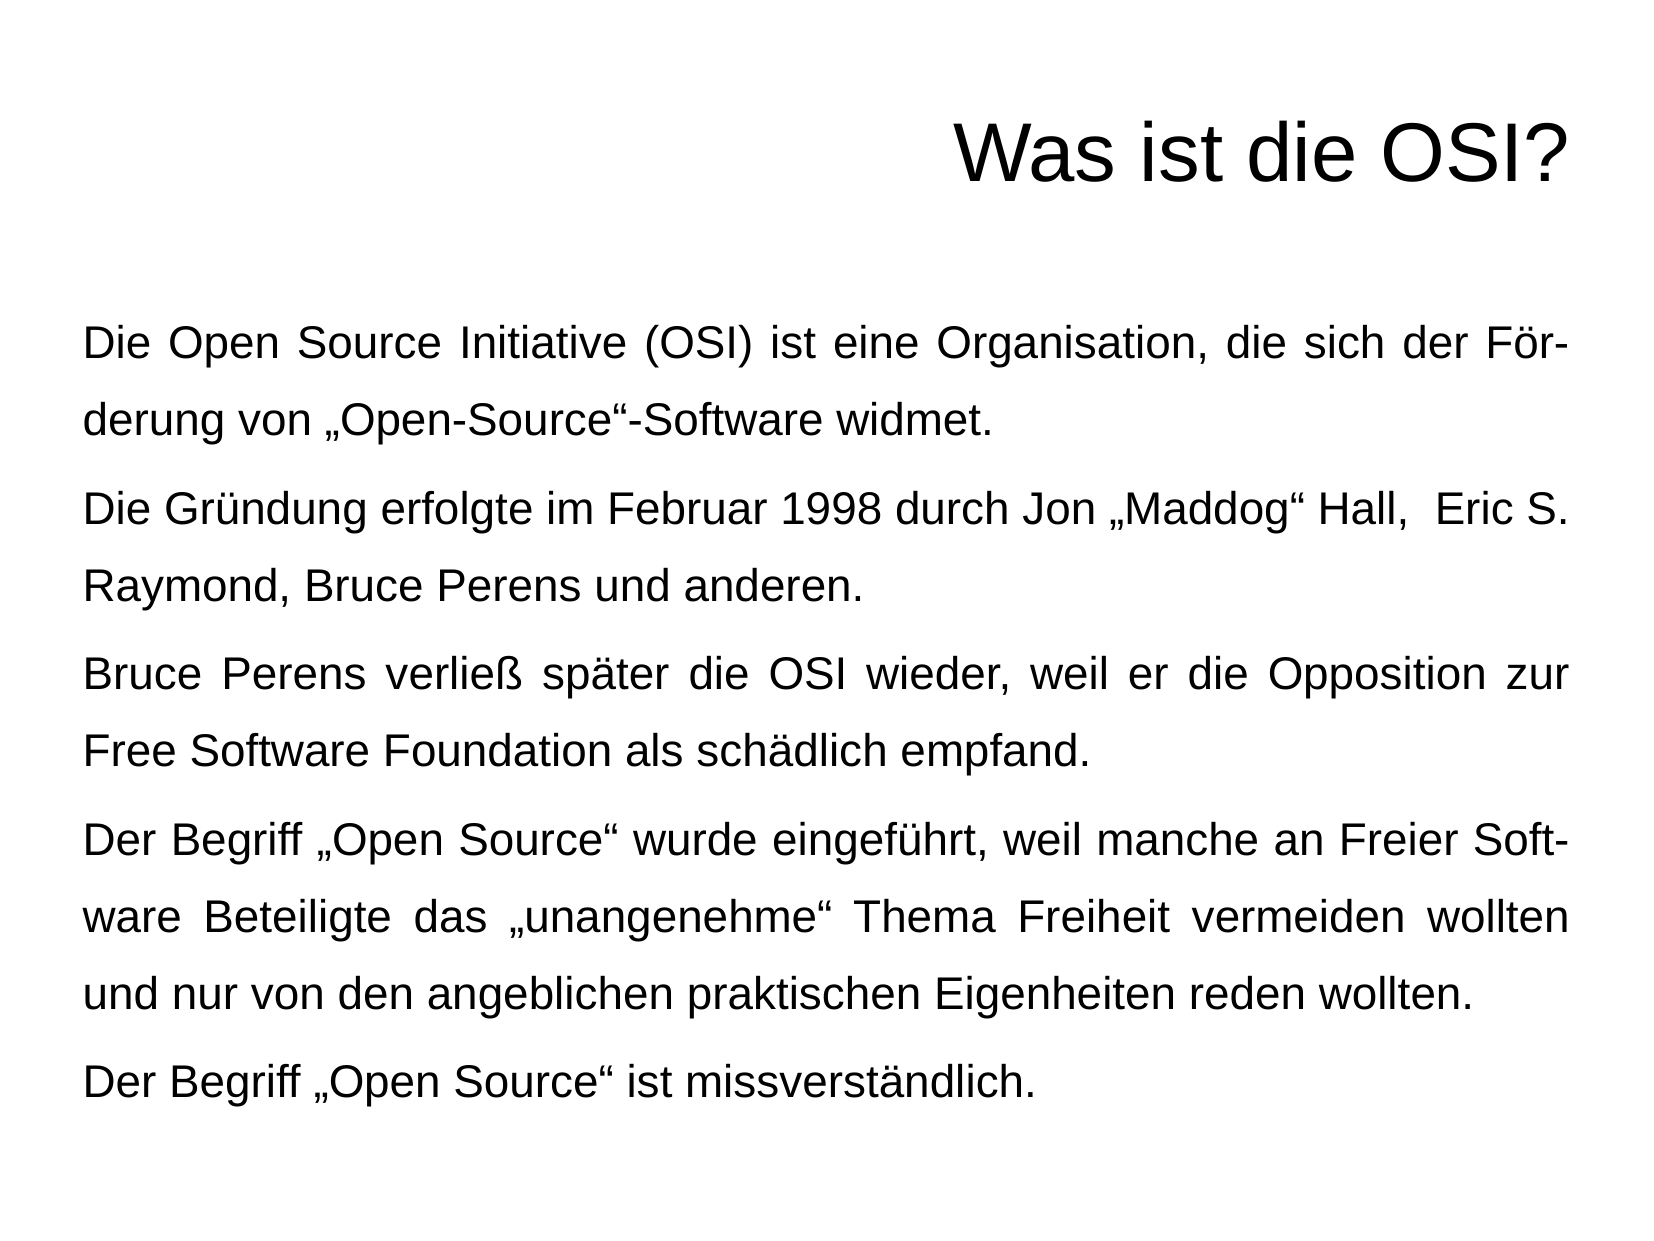

# Was ist die OSI?
Die Open Source Initiative (OSI) ist eine Organisation, die sich der För-derung von „Open-Source“-Software widmet.
Die Gründung erfolgte im Februar 1998 durch Jon „Maddog“ Hall, Eric S. Raymond, Bruce Perens und anderen.
Bruce Perens verließ später die OSI wieder, weil er die Opposition zur Free Software Foundation als schädlich empfand.
Der Begriff „Open Source“ wurde eingeführt, weil manche an Freier Soft-ware Beteiligte das „unangenehme“ Thema Freiheit vermeiden wollten und nur von den angeblichen praktischen Eigenheiten reden wollten.
Der Begriff „Open Source“ ist missverständlich.